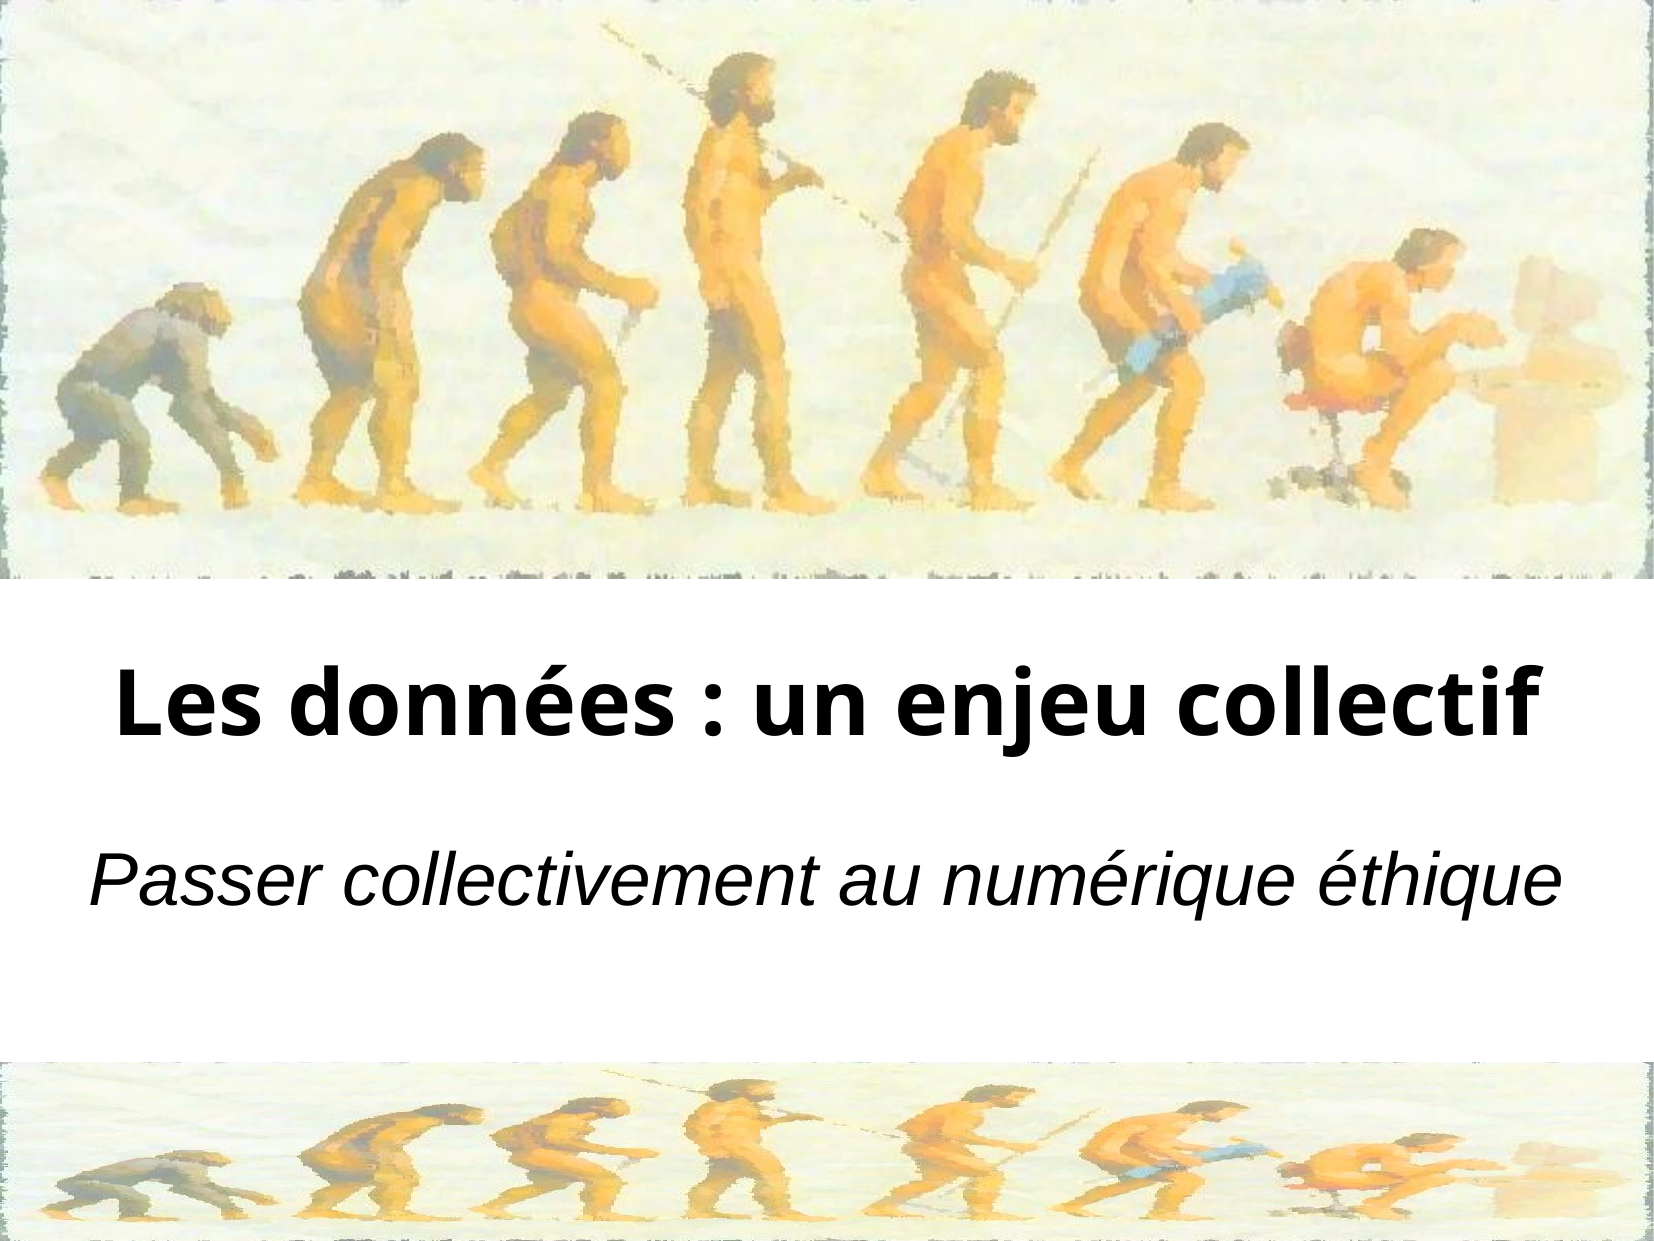

# Les données : un enjeu collectif
Passer collectivement au numérique éthique